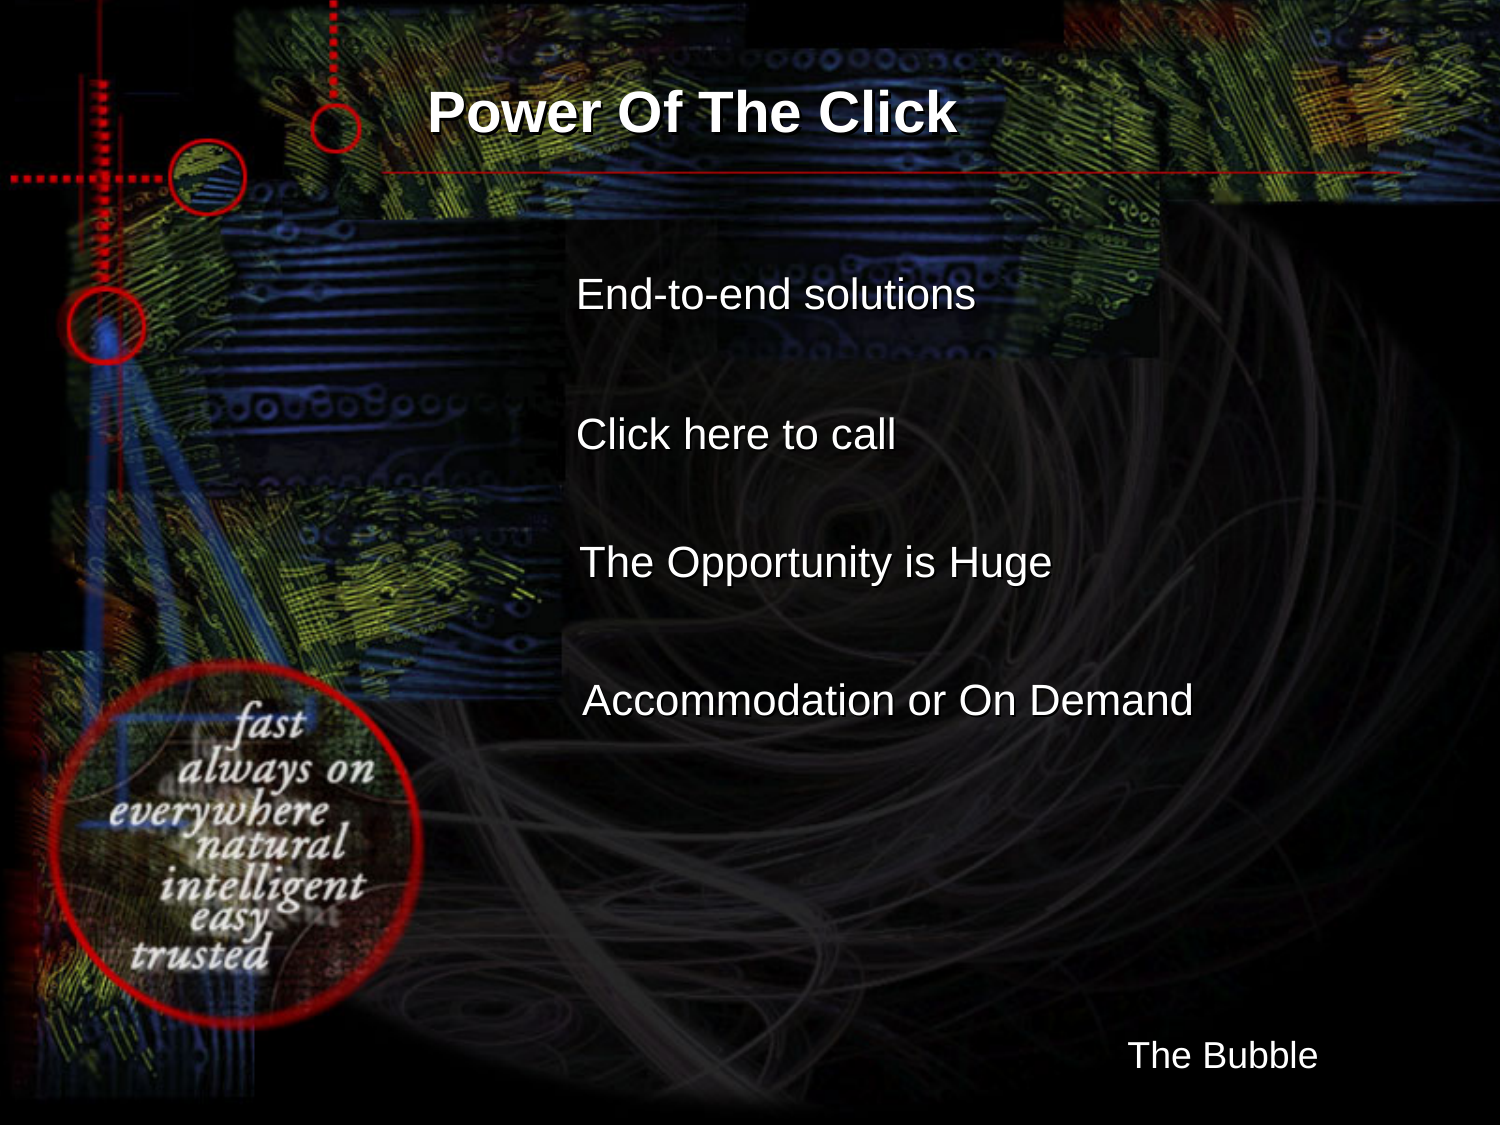

# Power Of The Click
End-to-end solutions
Click here to call
The Opportunity is Huge
Accommodation or On Demand
The Bubble